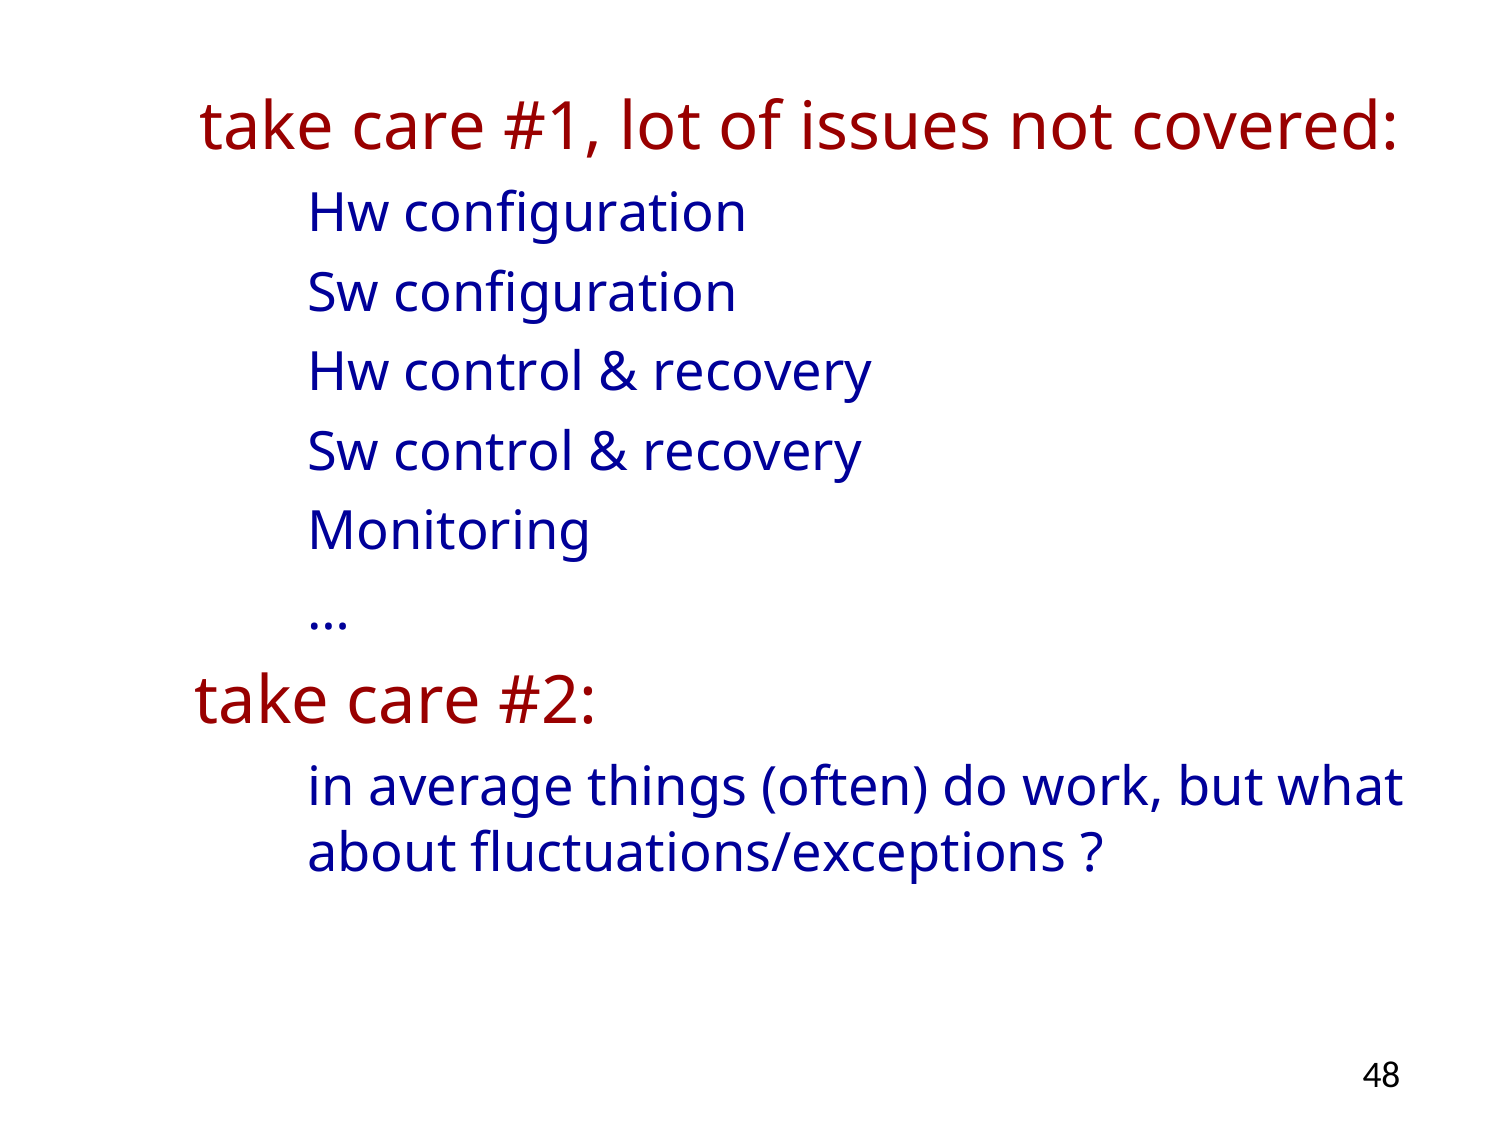

# take care #1, lot of issues not covered:
Hw configuration
Sw configuration
Hw control & recovery
Sw control & recovery
Monitoring
…
take care #2:
in average things (often) do work, but what about fluctuations/exceptions ?
48